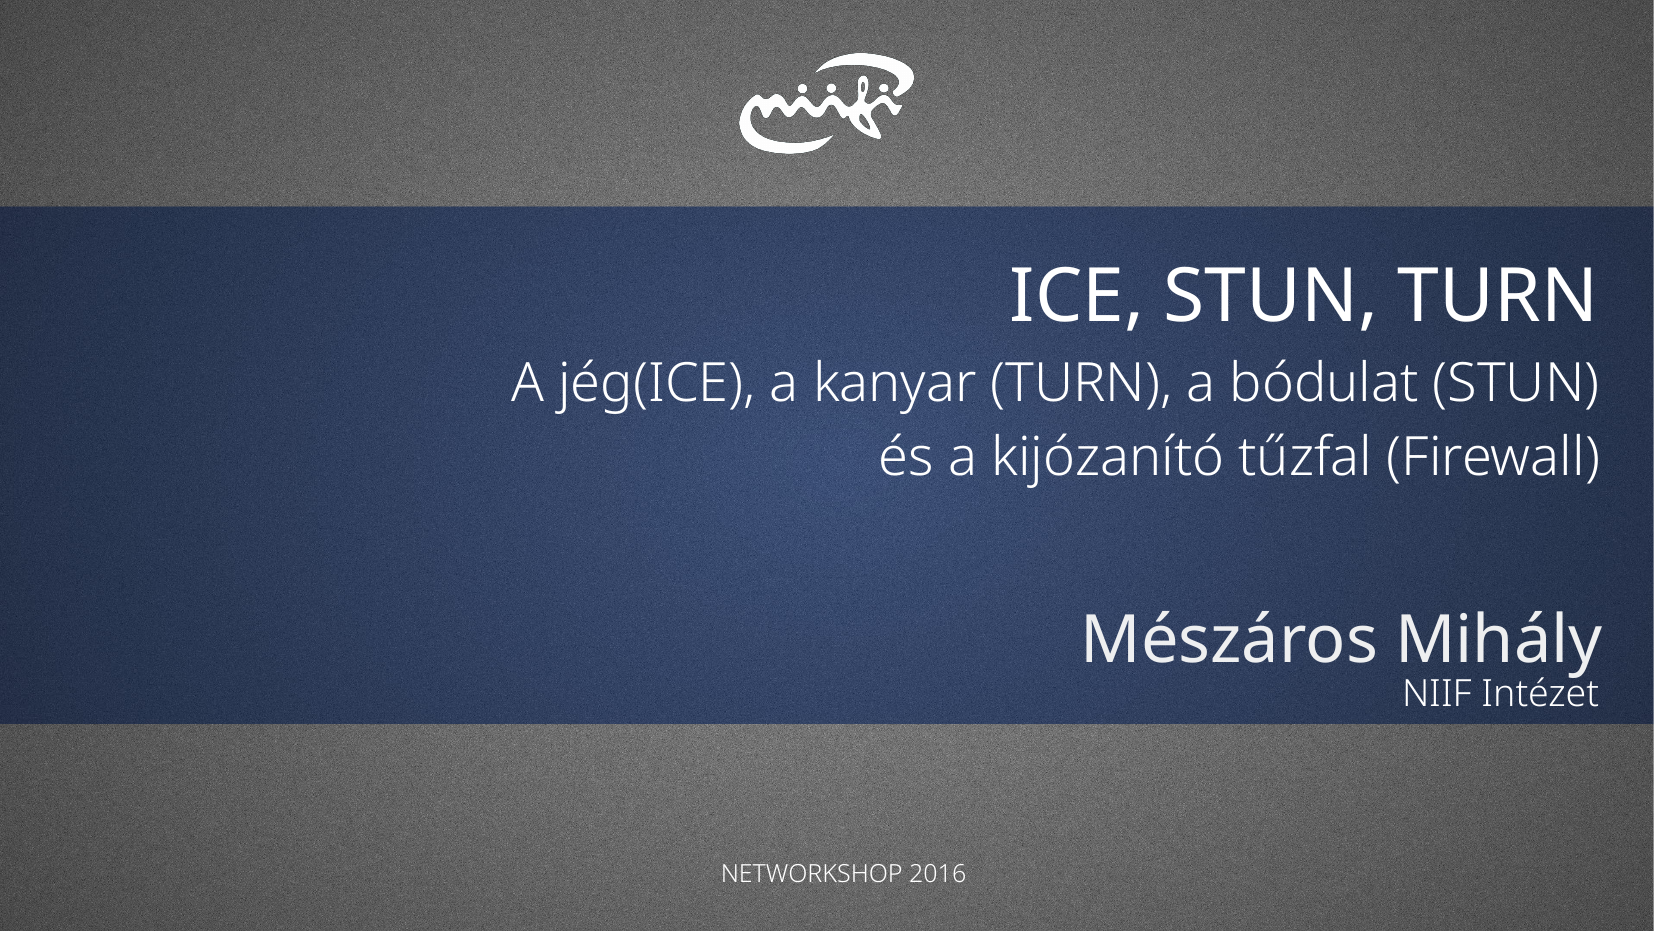

# ICE, STUN, TURN
A jég(ICE), a kanyar (TURN), a bódulat (STUN)
és a kijózanító tűzfal (Firewall)
Mészáros Mihály
NIIF Intézet
NETWORKSHOP 2016